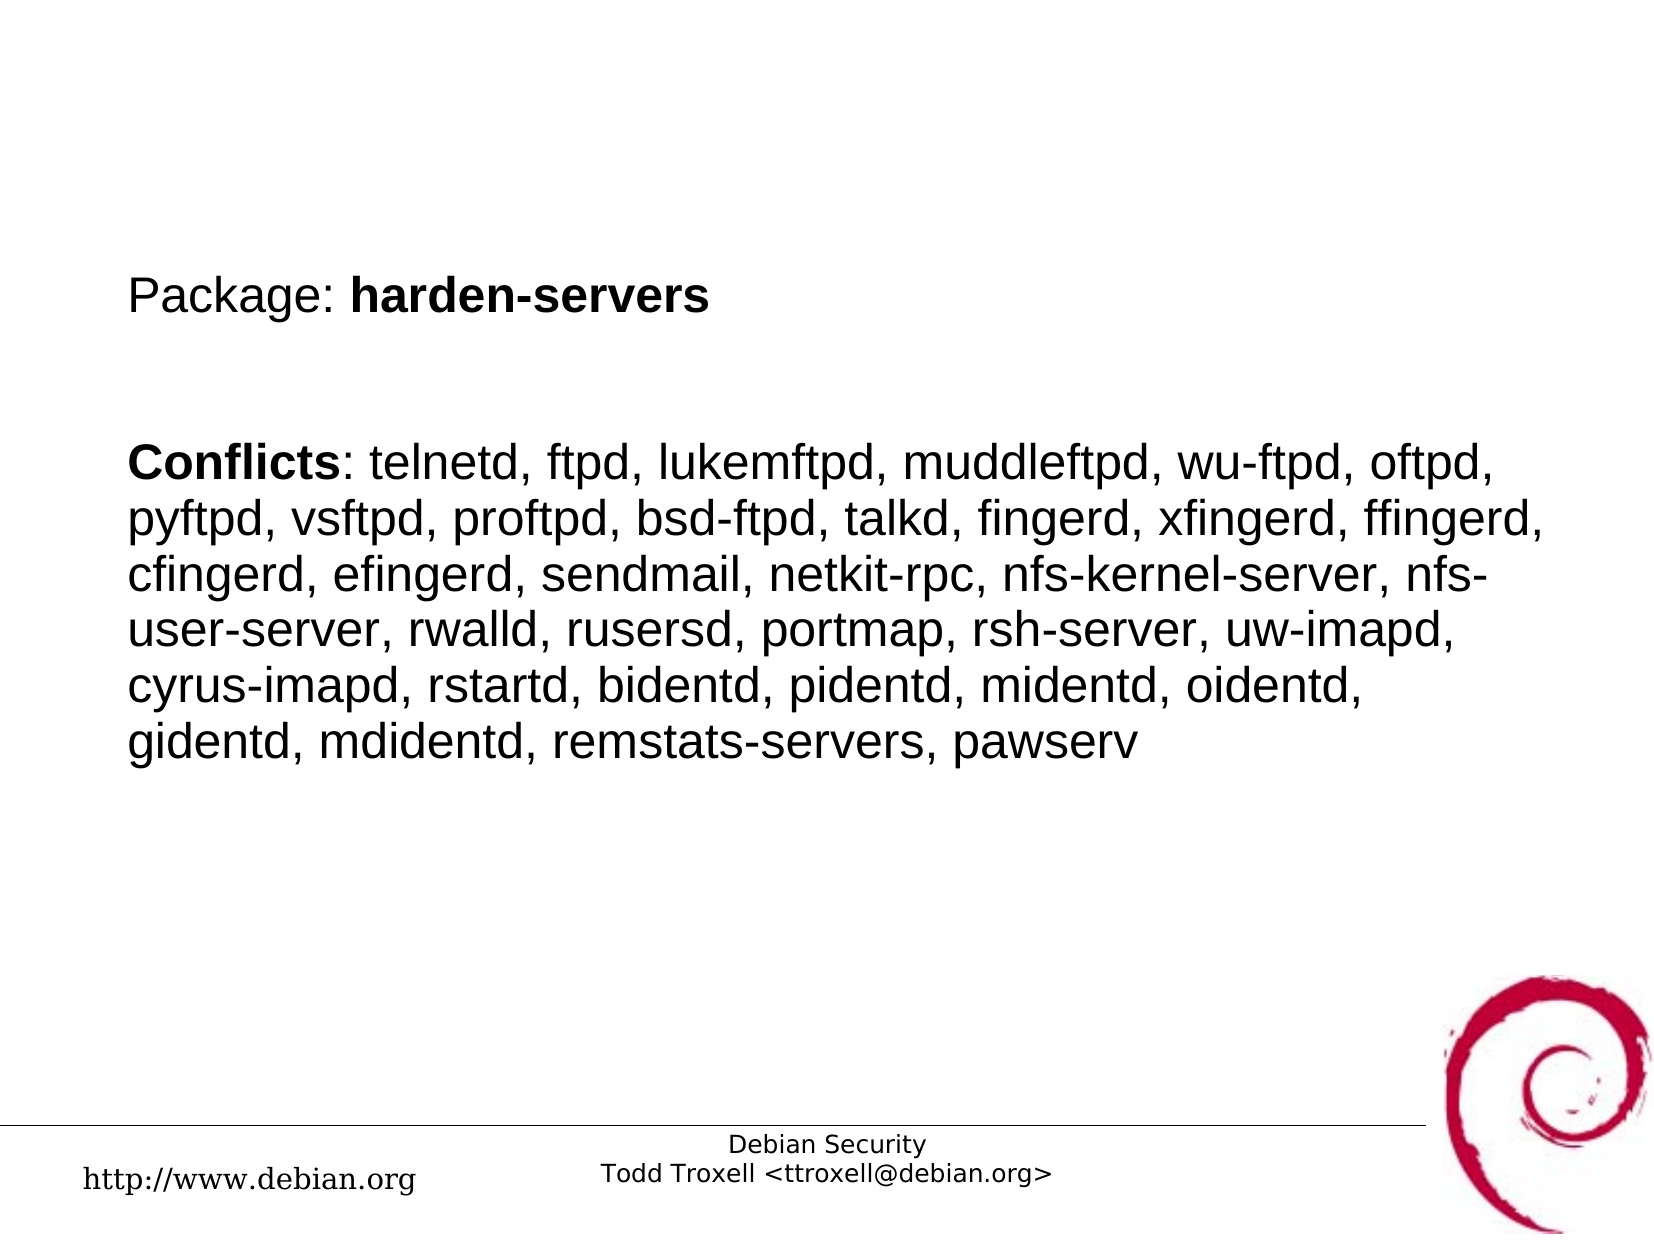

Package: harden-servers
Conflicts: telnetd, ftpd, lukemftpd, muddleftpd, wu-ftpd, oftpd, pyftpd, vsftpd, proftpd, bsd-ftpd, talkd, fingerd, xfingerd, ffingerd, cfingerd, efingerd, sendmail, netkit-rpc, nfs-kernel-server, nfs-user-server, rwalld, rusersd, portmap, rsh-server, uw-imapd, cyrus-imapd, rstartd, bidentd, pidentd, midentd, oidentd, gidentd, mdidentd, remstats-servers, pawserv